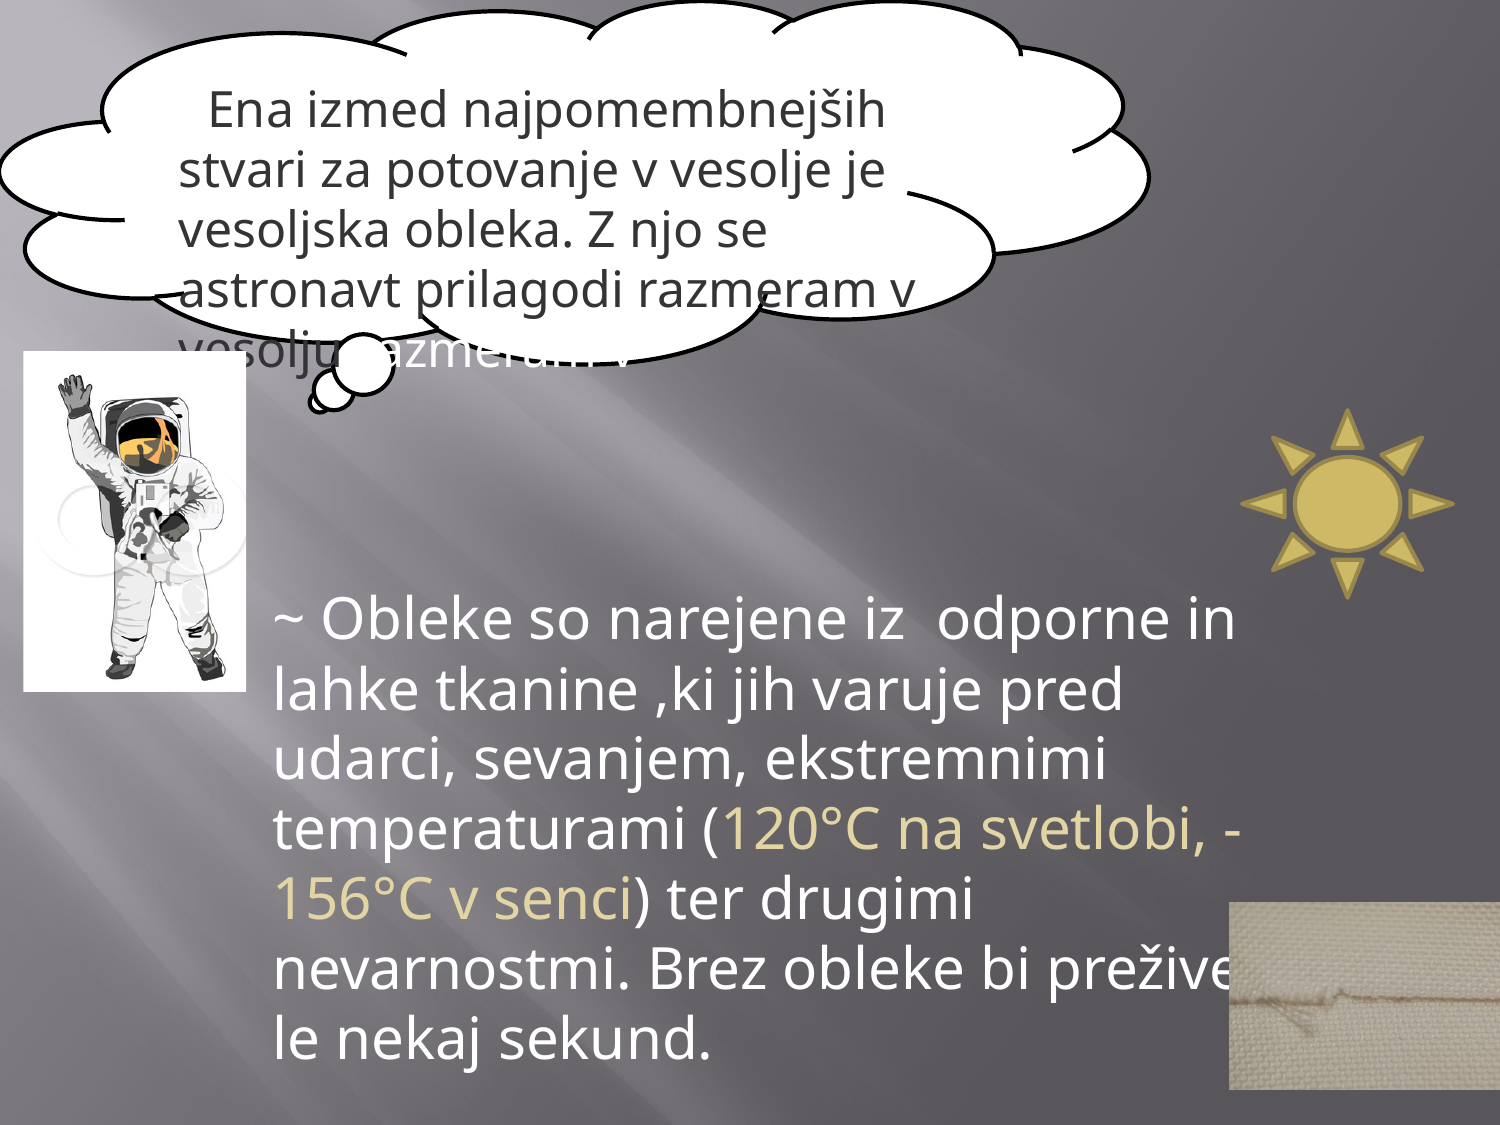

~Ena izmed najpomembnejših stvari za potovanje v vesolje je vesoljska obleka. Z njo se astronavt prilagodi razmeram v vesolju razmeram v
~ Obleke so narejene iz odporne in lahke tkanine ,ki jih varuje pred udarci, sevanjem, ekstremnimi temperaturami (120°C na svetlobi, -156°C v senci) ter drugimi nevarnostmi. Brez obleke bi preživeli le nekaj sekund.